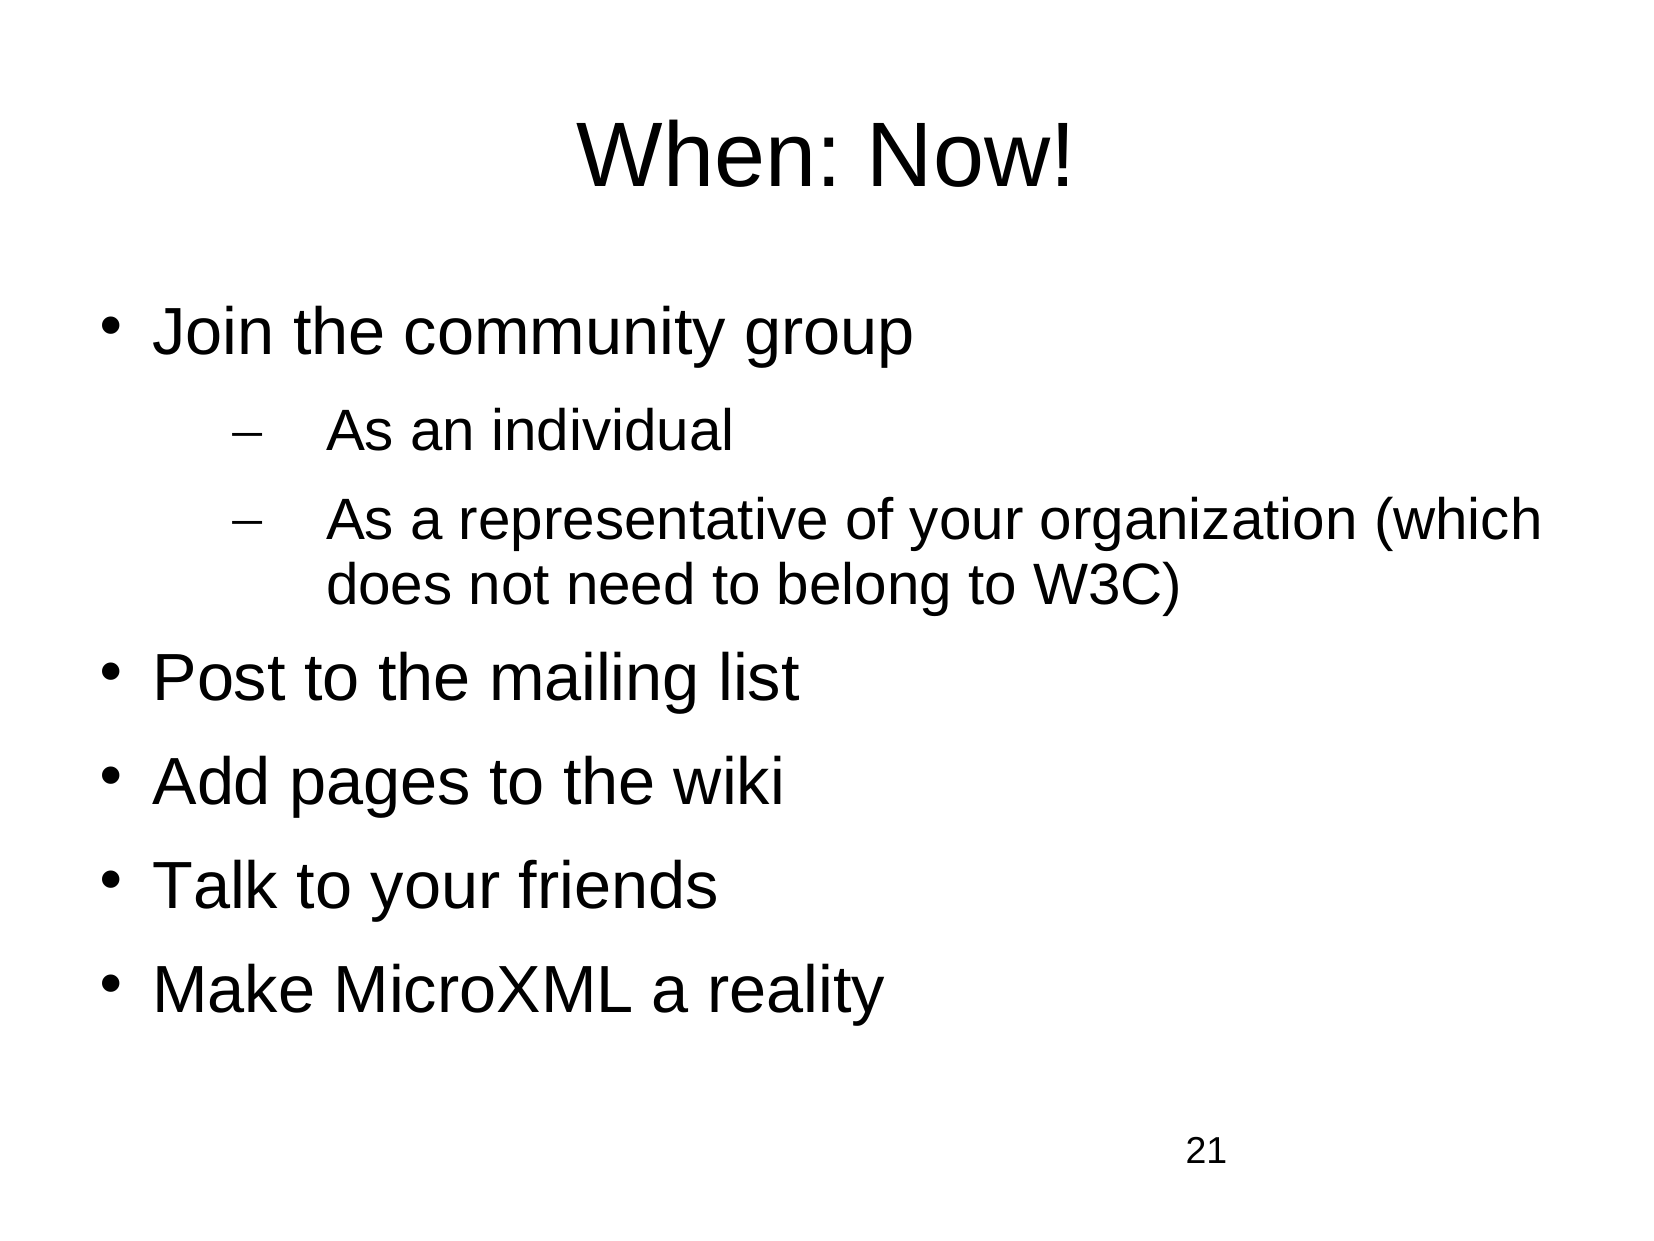

# When: Now!
Join the community group
As an individual
As a representative of your organization (which does not need to belong to W3C)
Post to the mailing list
Add pages to the wiki
Talk to your friends
Make MicroXML a reality
21